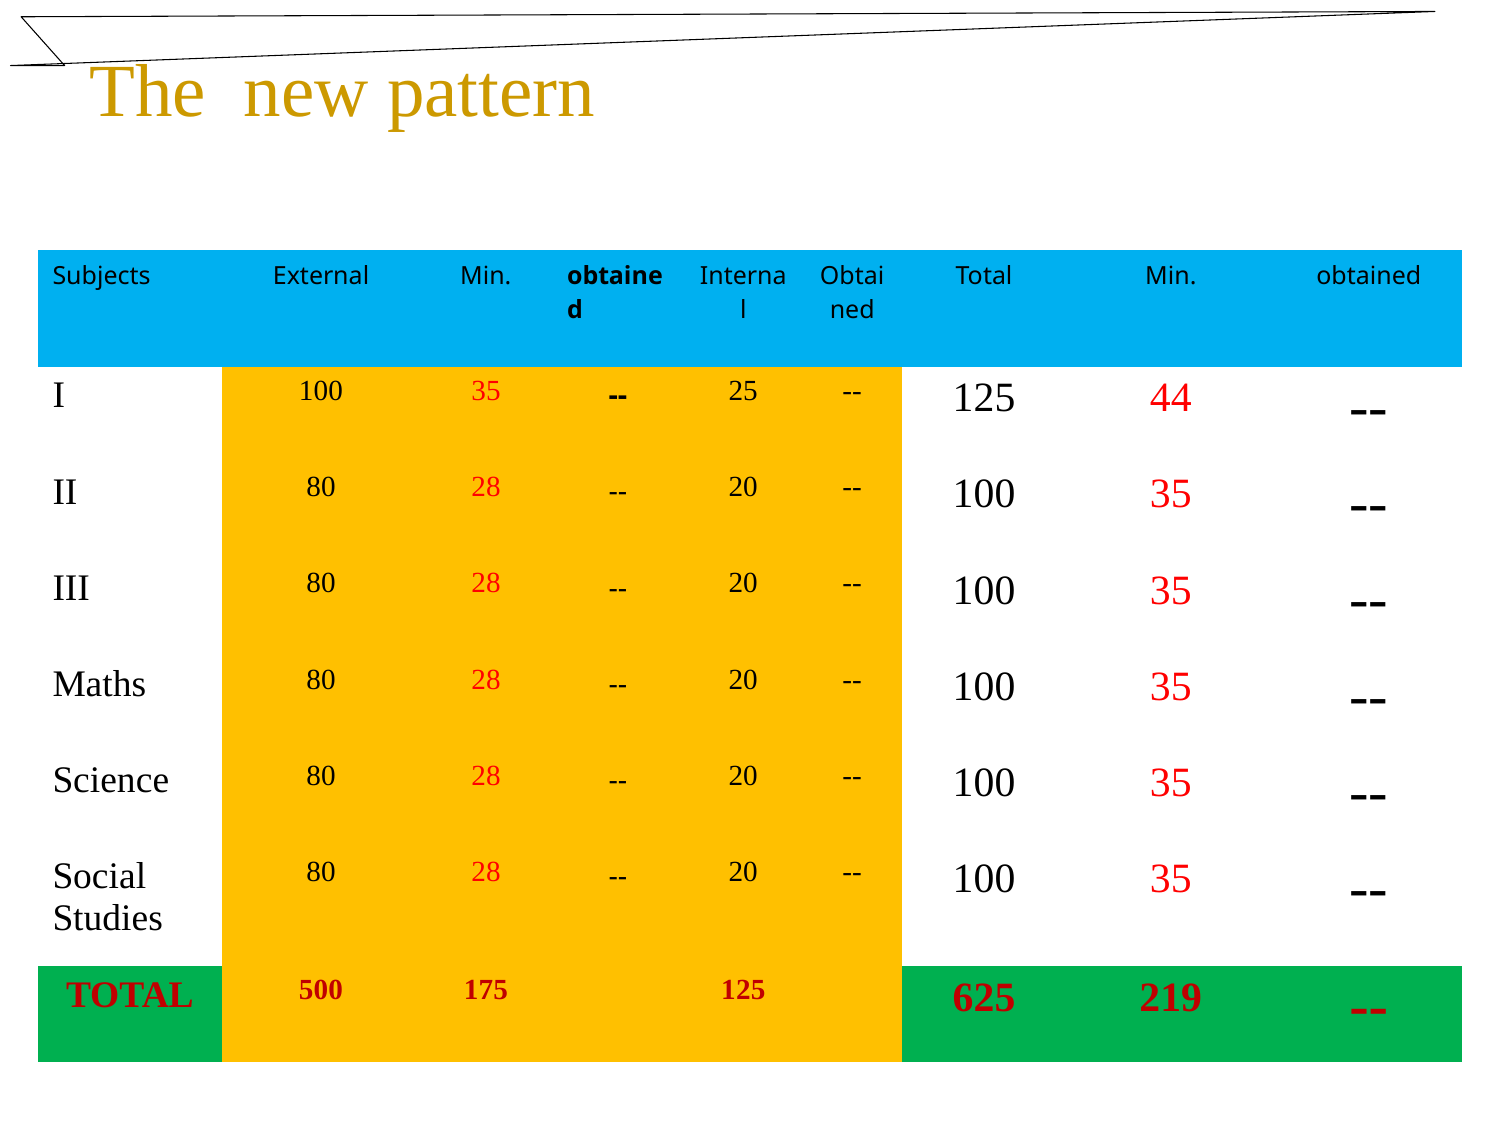

# The new pattern
| Subjects | External | Min. | obtained | Internal | Obtained | Total | Min. | obtained |
| --- | --- | --- | --- | --- | --- | --- | --- | --- |
| I | 100 | 35 | -- | 25 | -- | 125 | 44 | -- |
| II | 80 | 28 | -- | 20 | -- | 100 | 35 | -- |
| III | 80 | 28 | -- | 20 | -- | 100 | 35 | -- |
| Maths | 80 | 28 | -- | 20 | -- | 100 | 35 | -- |
| Science | 80 | 28 | -- | 20 | -- | 100 | 35 | -- |
| Social Studies | 80 | 28 | -- | 20 | -- | 100 | 35 | -- |
| TOTAL | 500 | 175 | | 125 | | 625 | 219 | -- |
20% of 625 will be 125 Marks